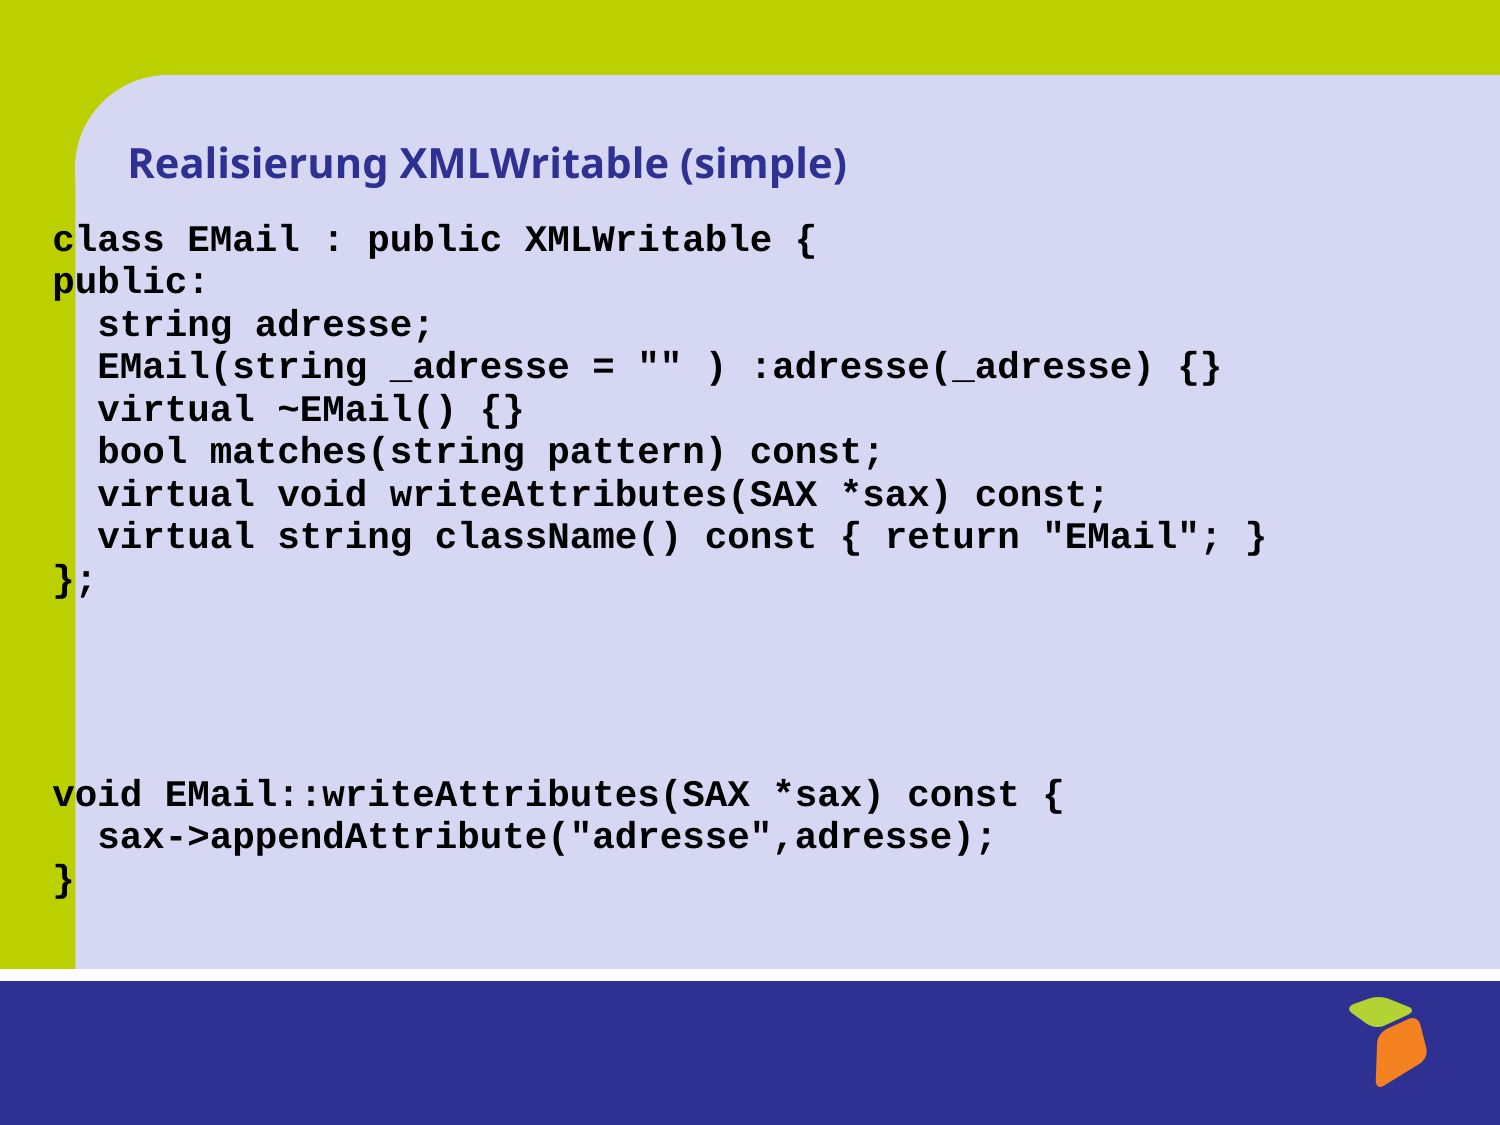

# Realisierung XMLWritable (simple)
class EMail : public XMLWritable {
public:
 string adresse;
 EMail(string _adresse = "" ) :adresse(_adresse) {}
 virtual ~EMail() {}
 bool matches(string pattern) const;
 virtual void writeAttributes(SAX *sax) const;
 virtual string className() const { return "EMail"; }
};
void EMail::writeAttributes(SAX *sax) const {
 sax->appendAttribute("adresse",adresse);
}